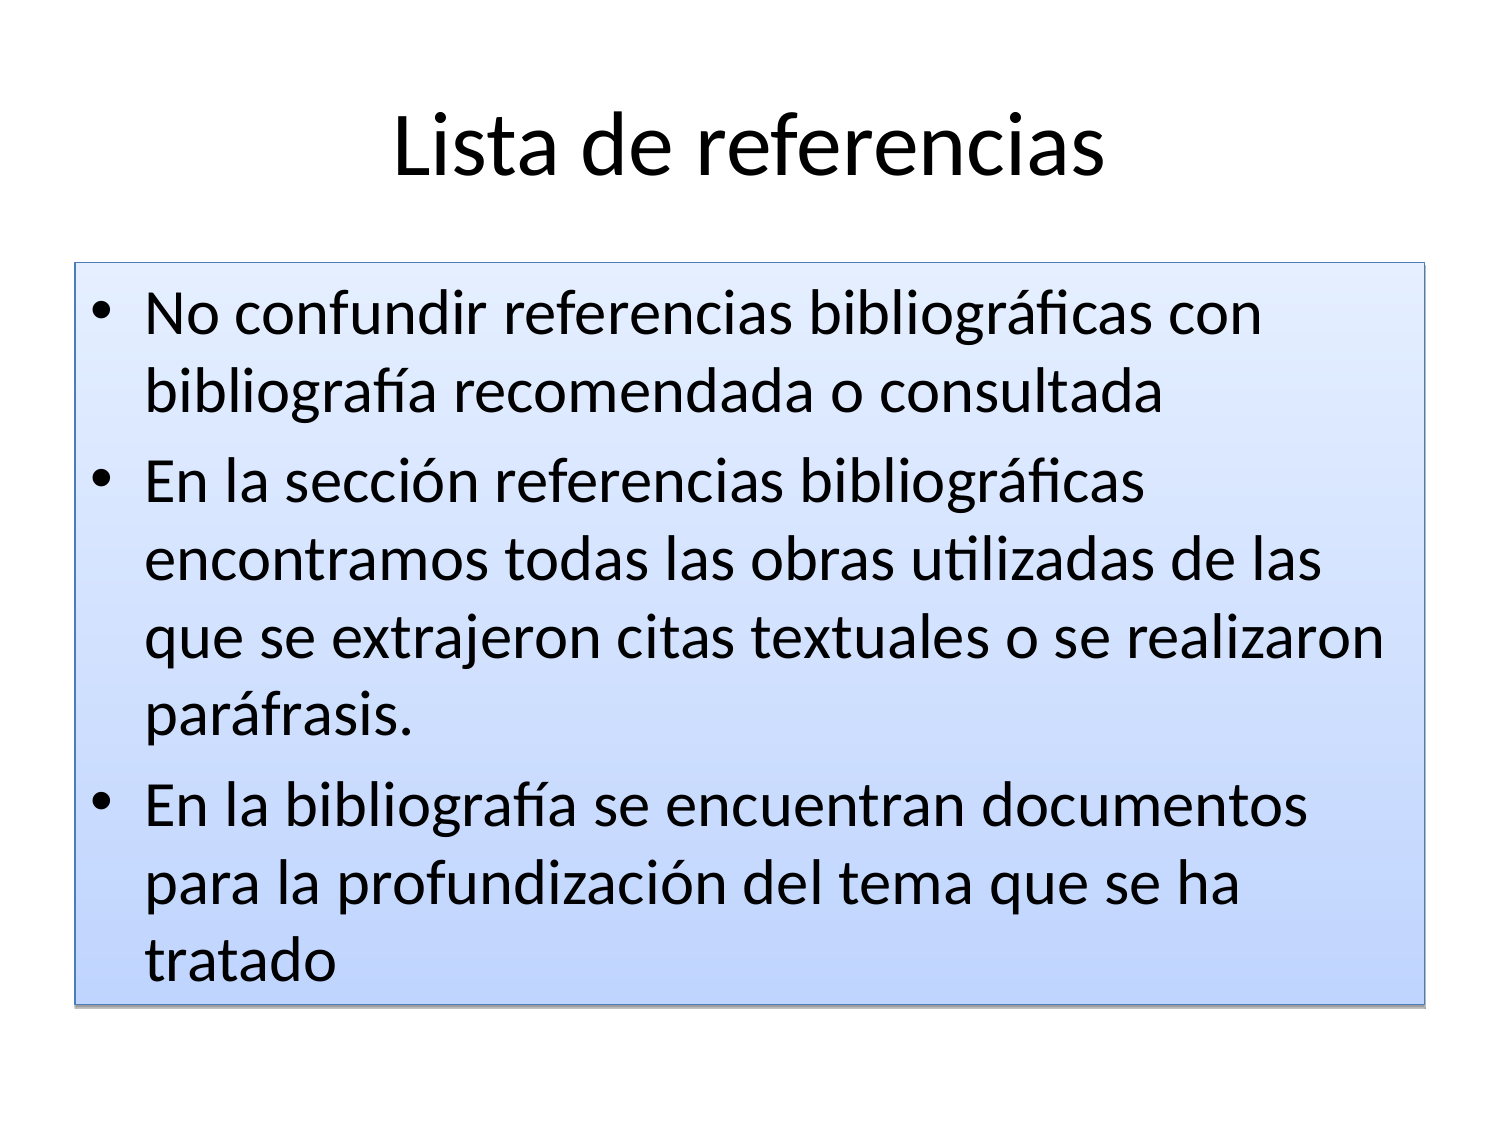

Lista de referencias
No confundir referencias bibliográficas con bibliografía recomendada o consultada
En la sección referencias bibliográficas encontramos todas las obras utilizadas de las que se extrajeron citas textuales o se realizaron paráfrasis.
En la bibliografía se encuentran documentos para la profundización del tema que se ha tratado